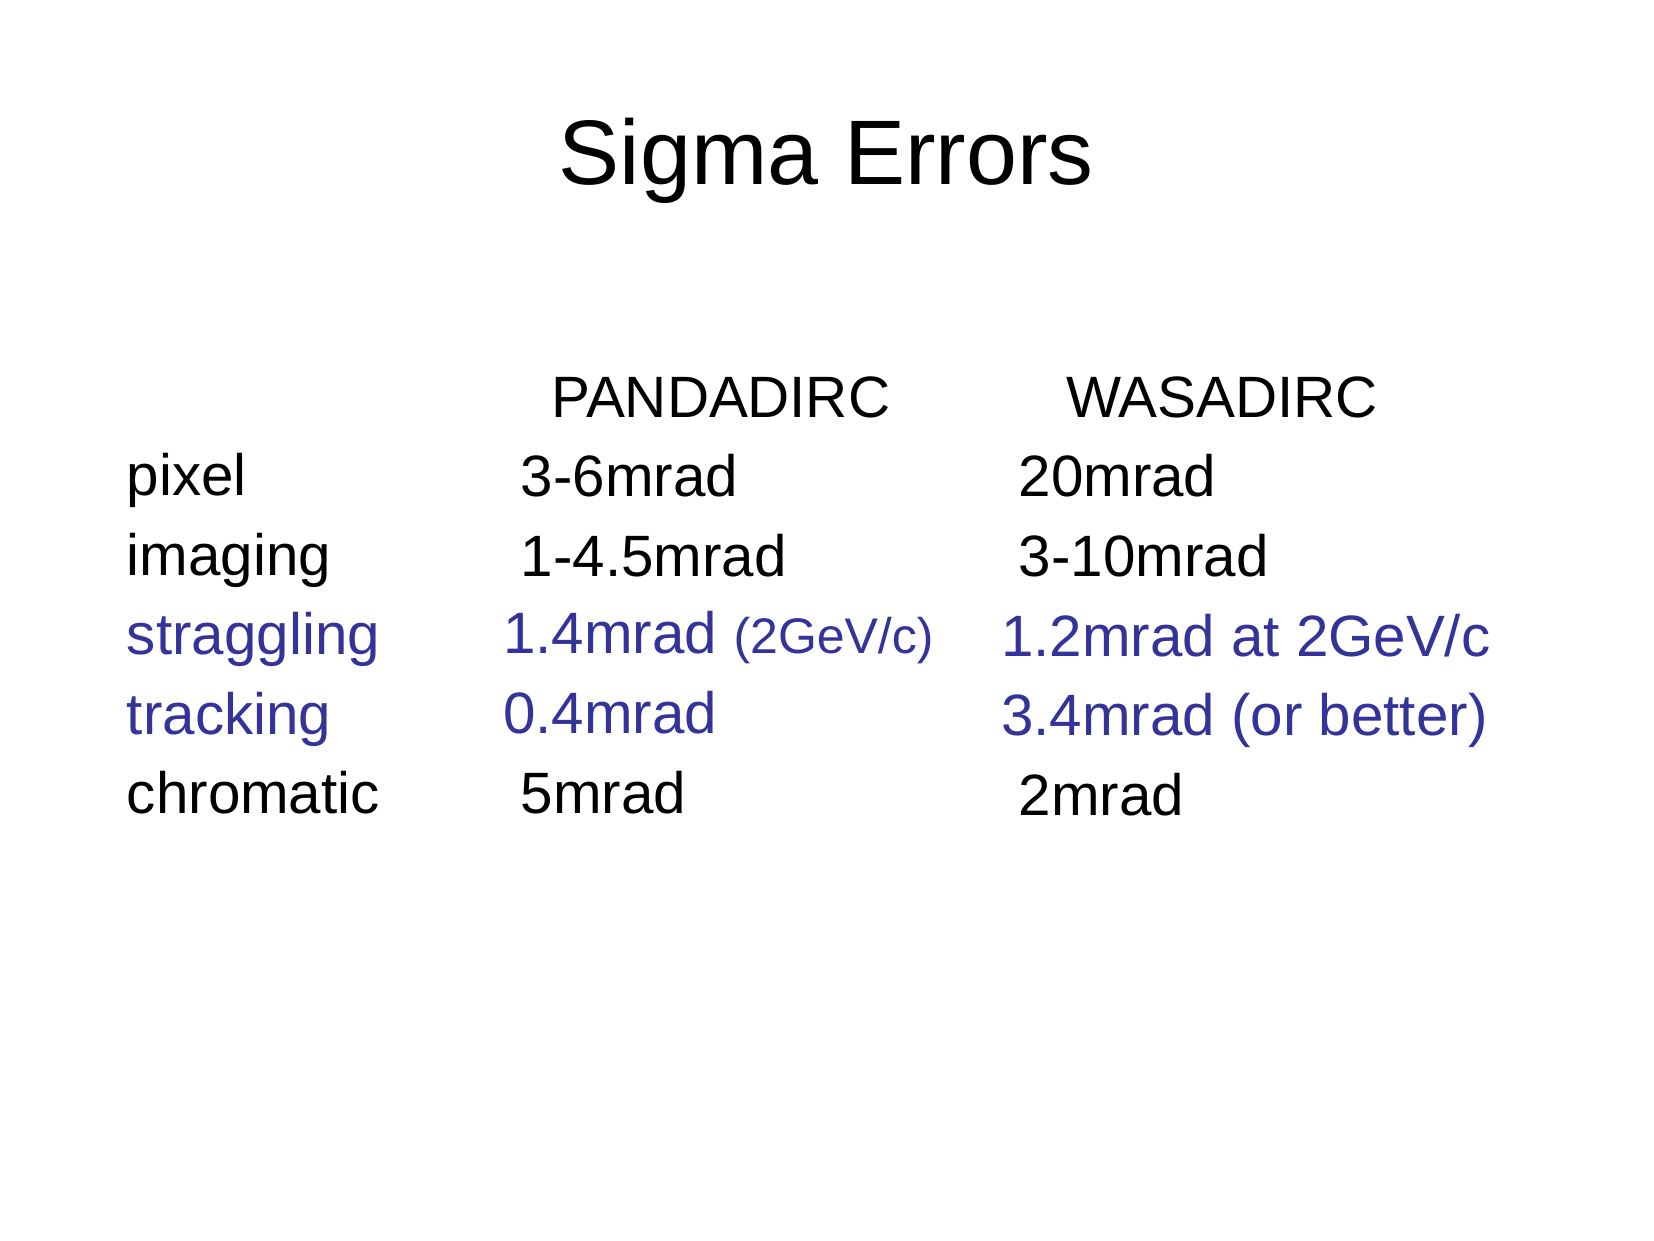

Sigma Errors
pixel
imaging
straggling
tracking
chromatic
# PANDADIRC
3-6mrad
1-4.5mrad
1.4mrad (2GeV/c)
0.4mrad
5mrad
 WASADIRC
20mrad
3-10mrad
1.2mrad at 2GeV/c
3.4mrad (or better)
2mrad